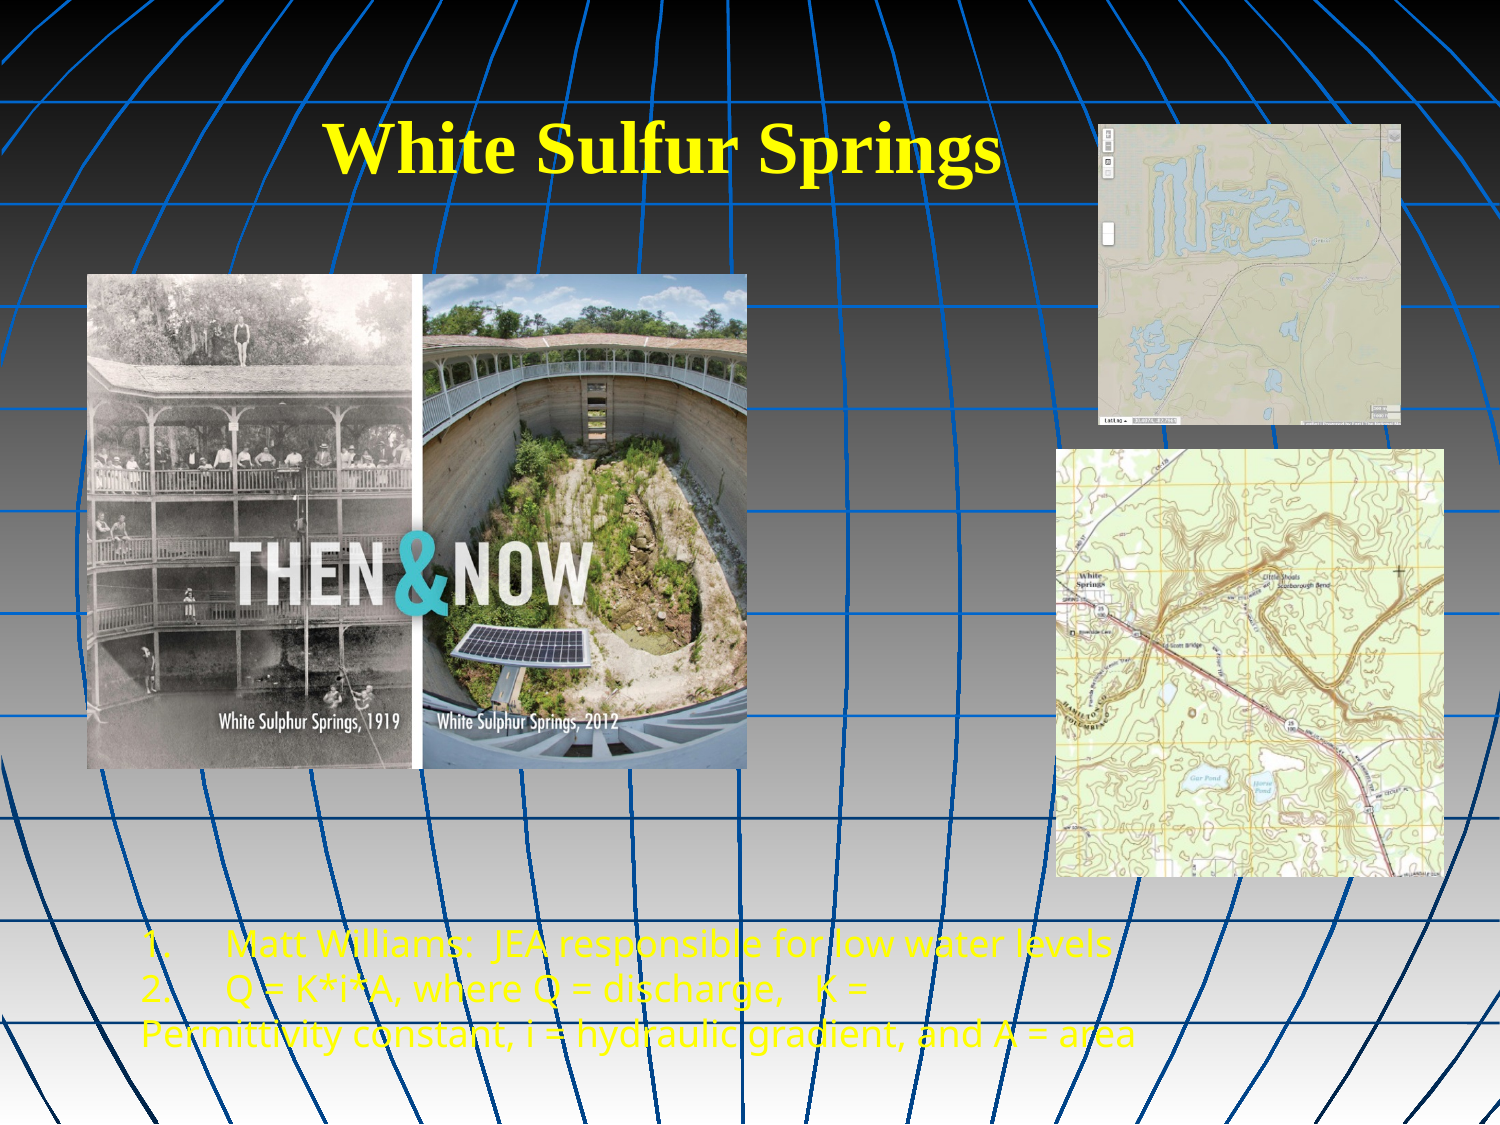

# White Sulfur Springs
Matt Williams: JEA responsible for low water levels
Q = K*i*A, where Q = discharge, K =
Permittivity constant, i = hydraulic gradient, and A = area